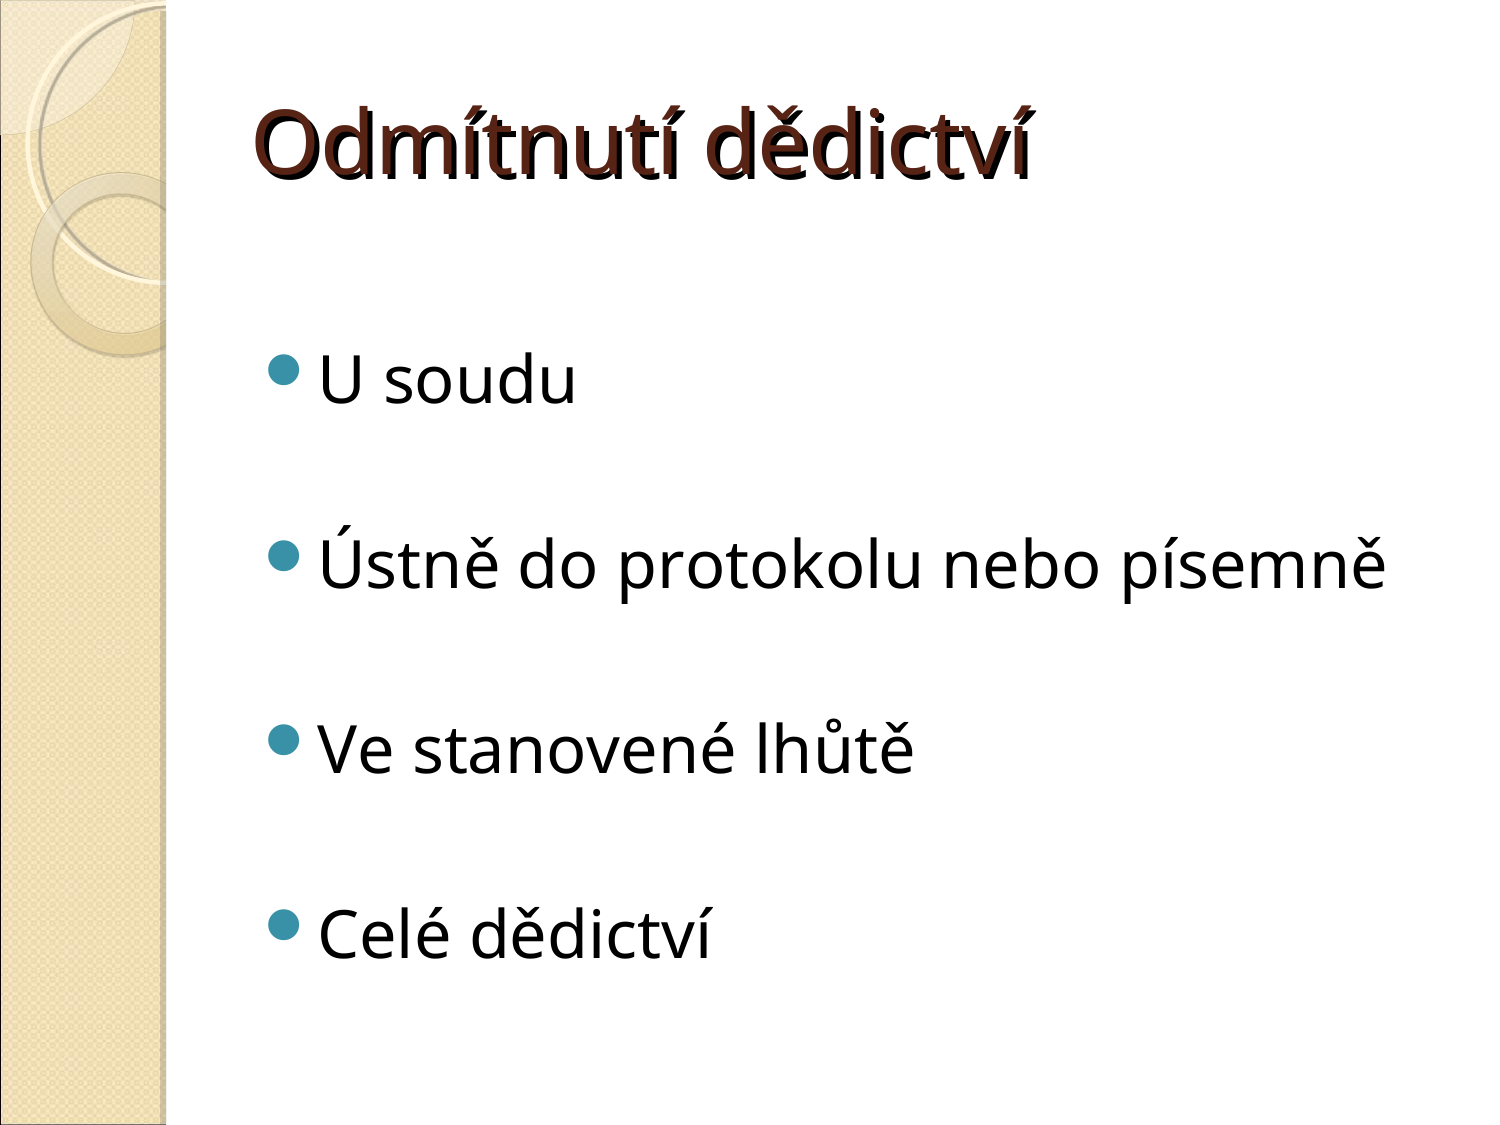

# Odmítnutí dědictví
U soudu
Ústně do protokolu nebo písemně
Ve stanovené lhůtě
Celé dědictví